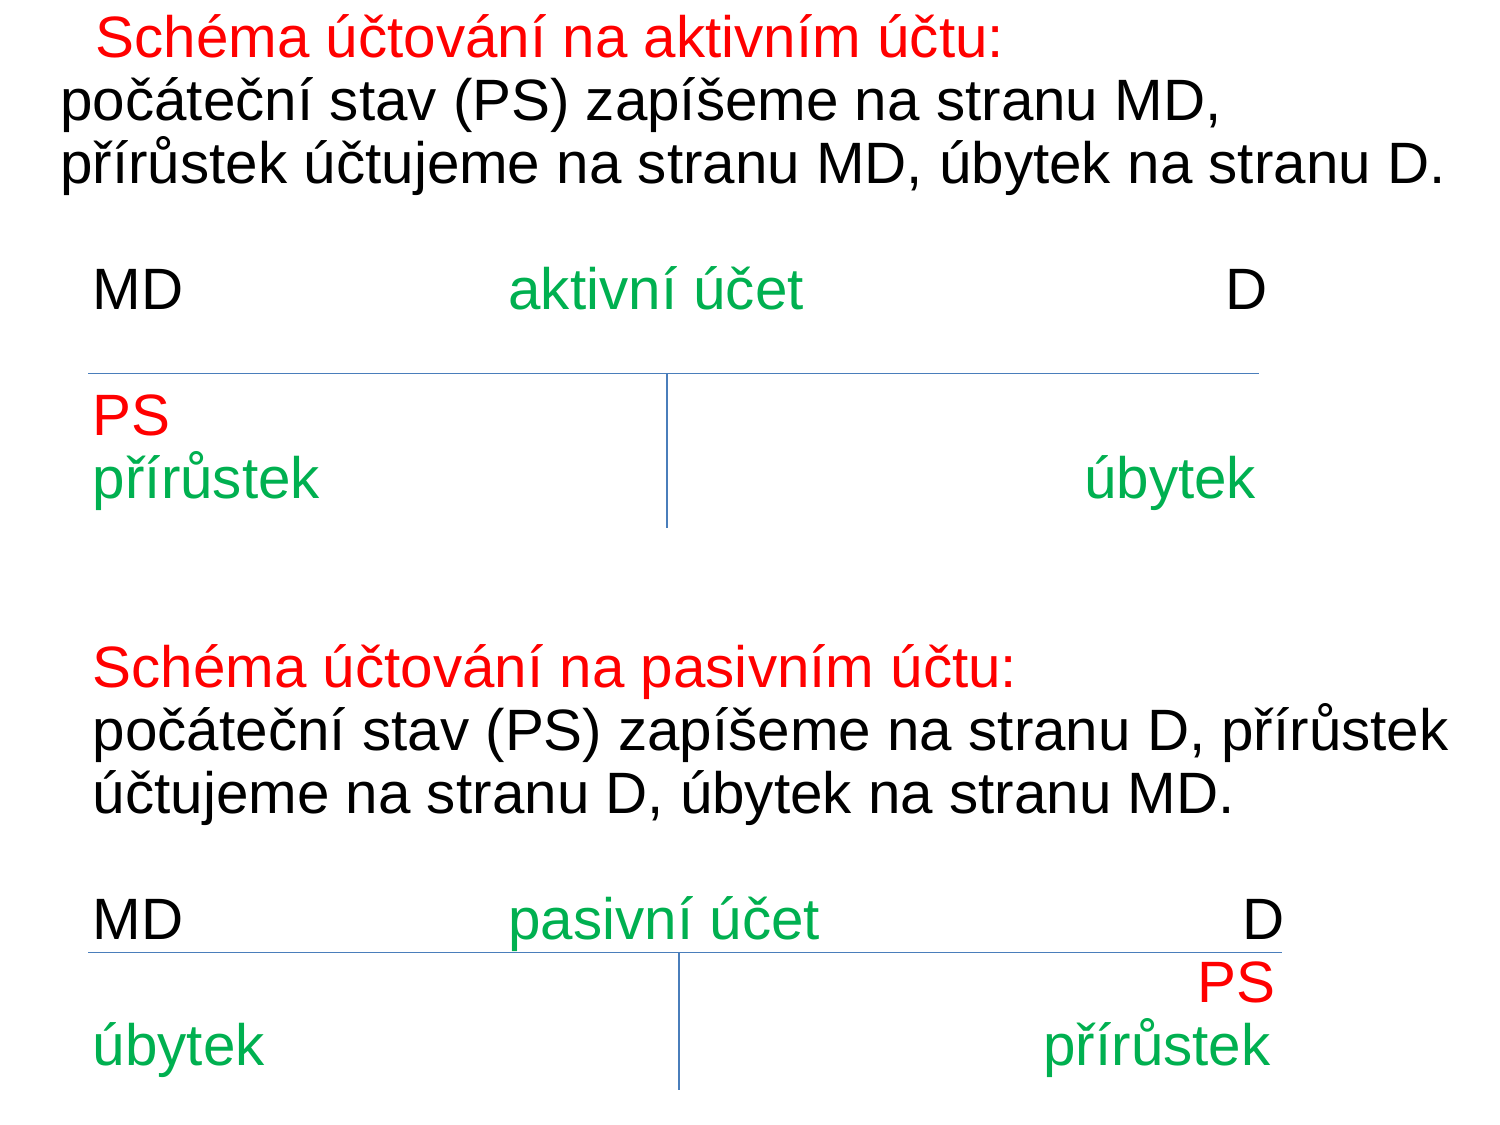

Schéma účtování na aktivním účtu:
 počáteční stav (PS) zapíšeme na stranu MD,
 přírůstek účtujeme na stranu MD, úbytek na stranu D.
 MD aktivní účet D
 PS
 přírůstek úbytek
 Schéma účtování na pasivním účtu:
 počáteční stav (PS) zapíšeme na stranu D, přírůstek
 účtujeme na stranu D, úbytek na stranu MD.
 MD pasivní účet D
 PS
 úbytek přírůstek